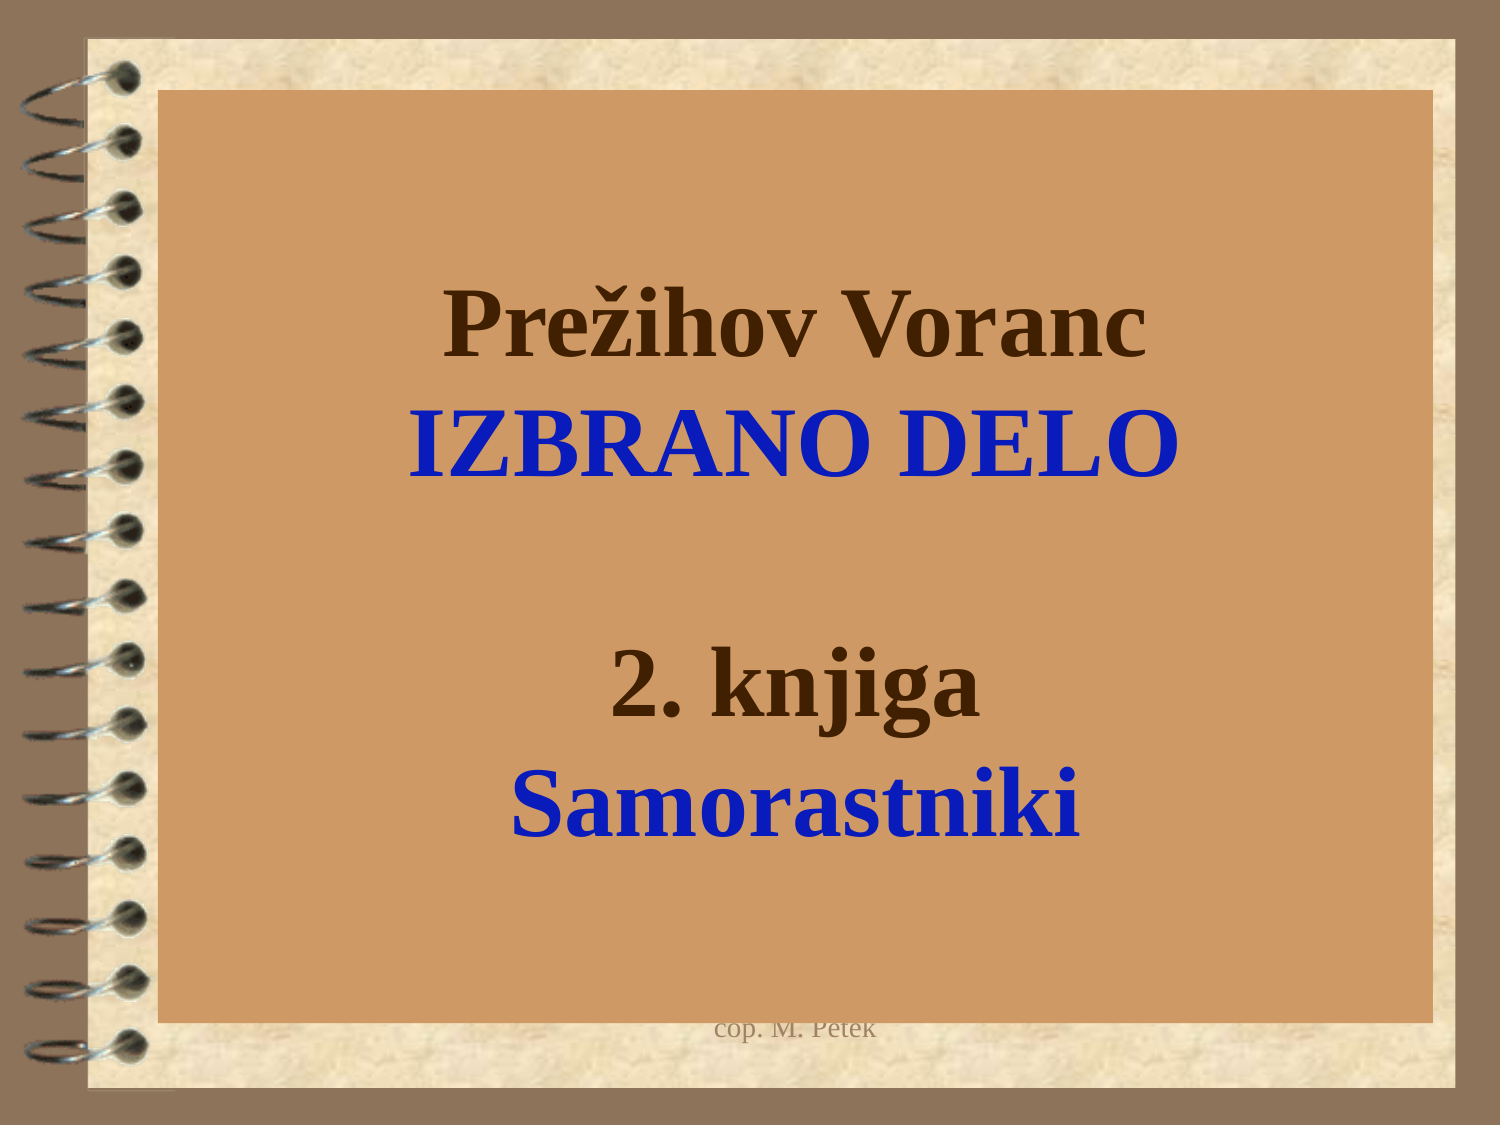

# Prežihov Voranc IZBRANO DELO 2. knjiga Samorastniki
cop. M. Petek